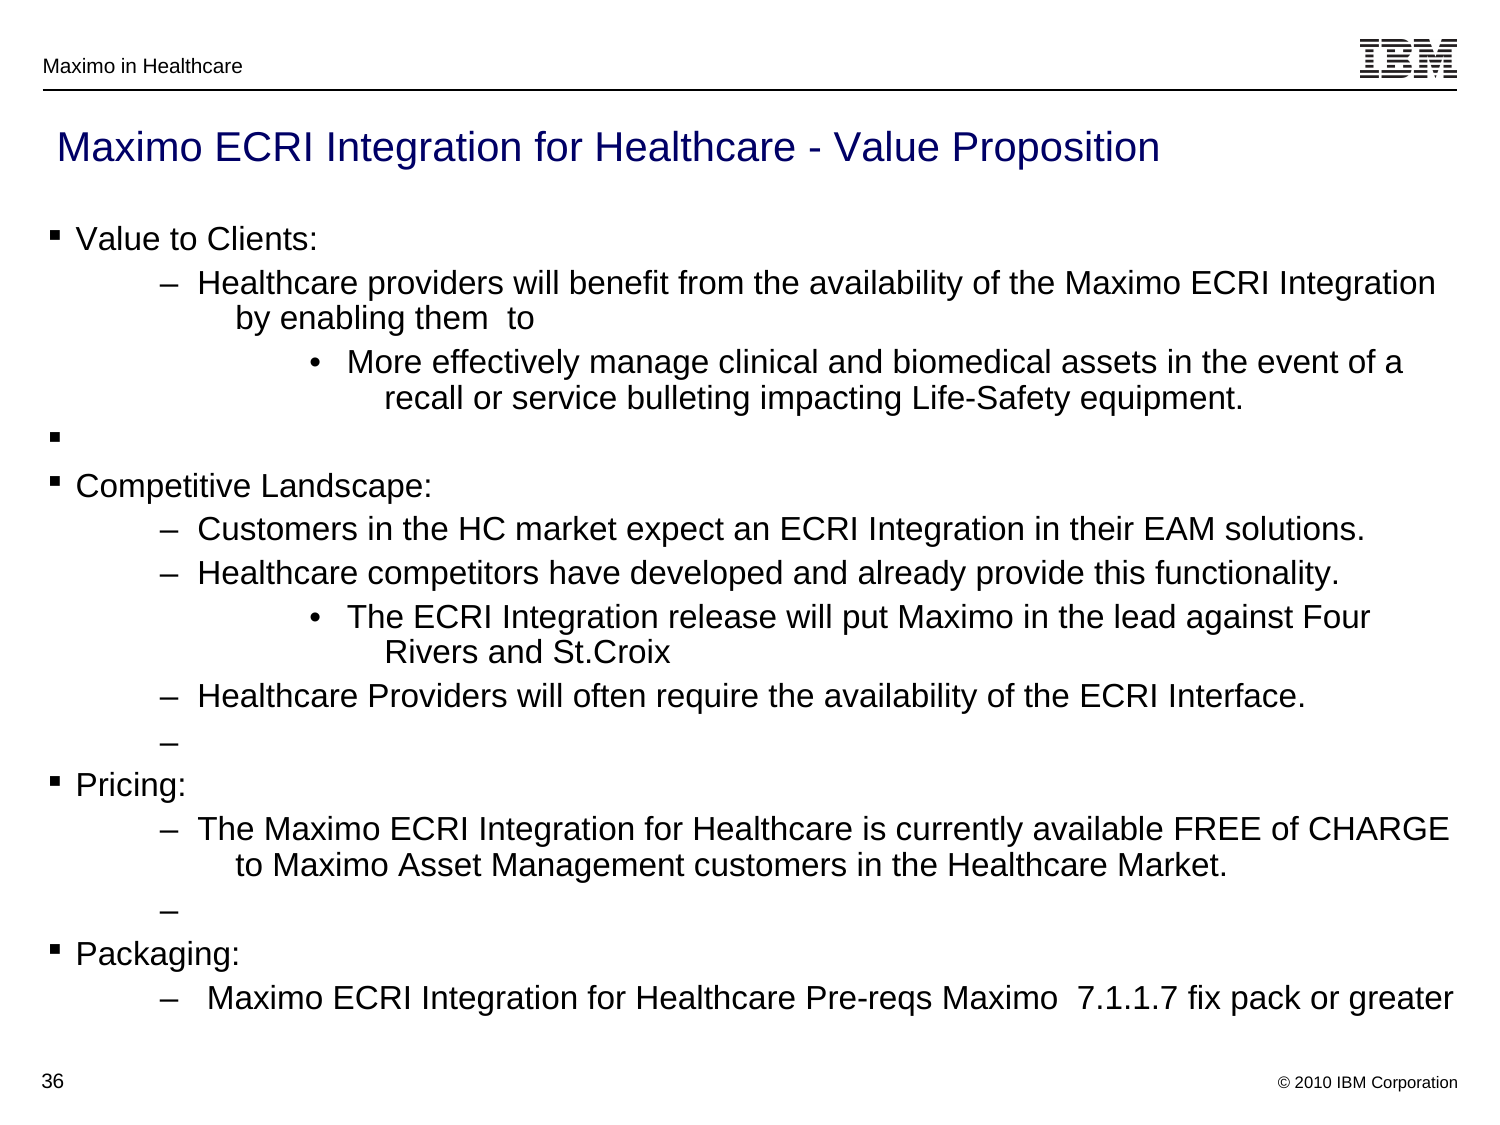

# Maximo ECRI Integration for Healthcare - Value Proposition
Value to Clients:
Healthcare providers will benefit from the availability of the Maximo ECRI Integration by enabling them to
More effectively manage clinical and biomedical assets in the event of a recall or service bulleting impacting Life-Safety equipment.
Competitive Landscape:
Customers in the HC market expect an ECRI Integration in their EAM solutions.
Healthcare competitors have developed and already provide this functionality.
The ECRI Integration release will put Maximo in the lead against Four Rivers and St.Croix
Healthcare Providers will often require the availability of the ECRI Interface.
Pricing:
The Maximo ECRI Integration for Healthcare is currently available FREE of CHARGE to Maximo Asset Management customers in the Healthcare Market.
Packaging:
 Maximo ECRI Integration for Healthcare Pre-reqs Maximo 7.1.1.7 fix pack or greater